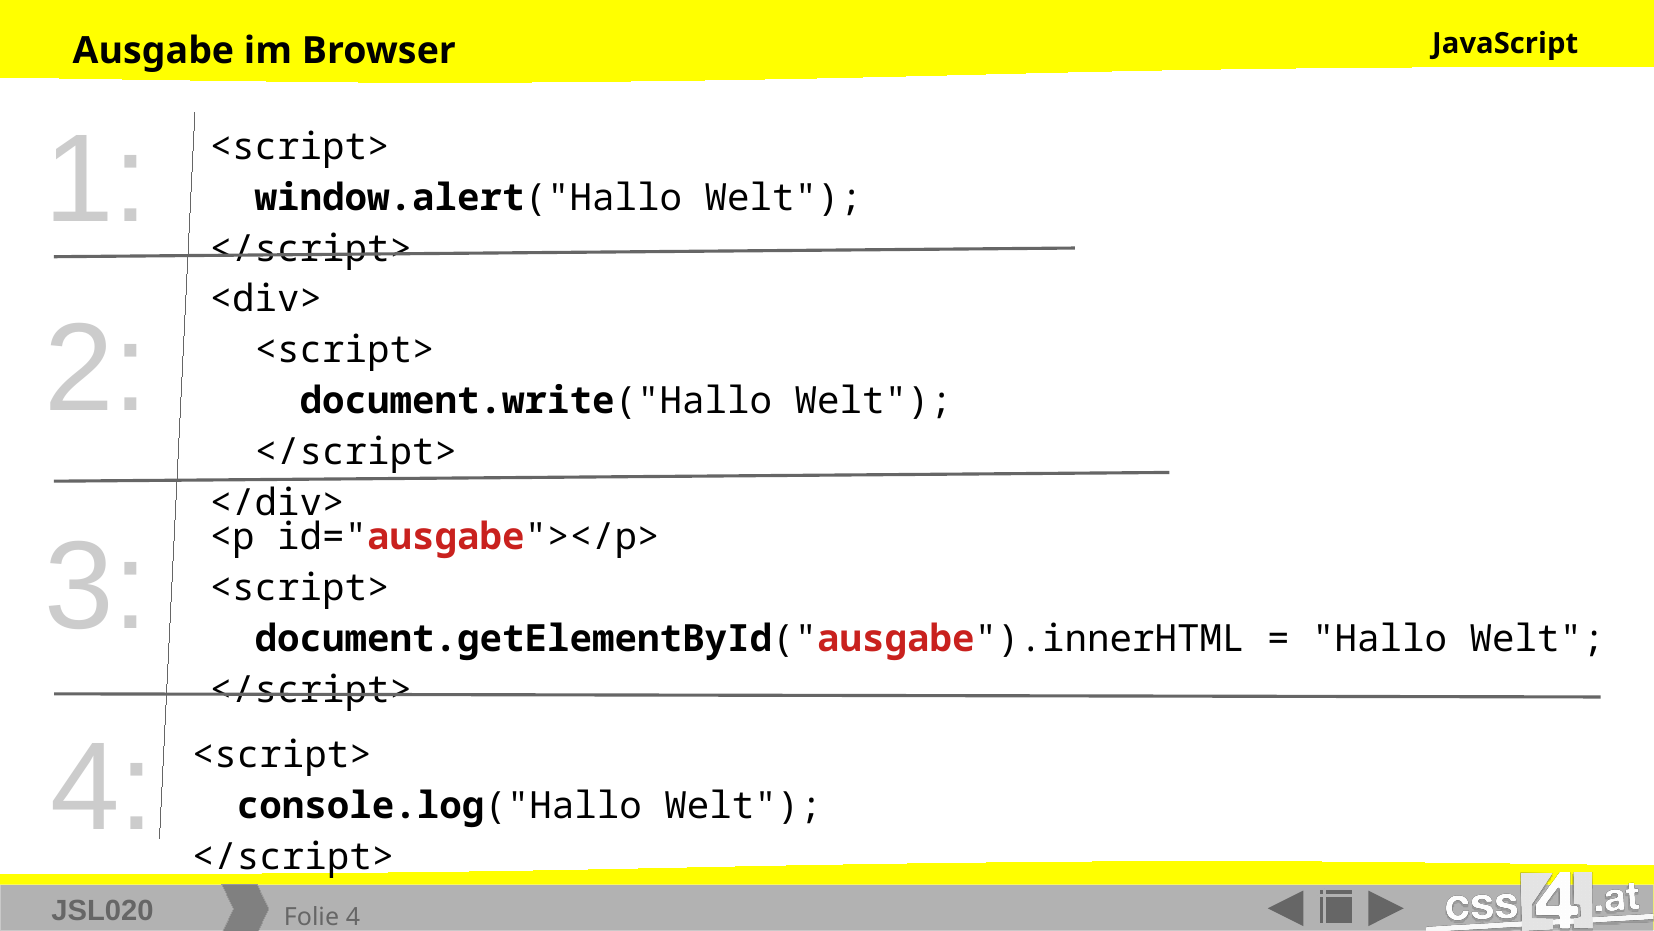

JavaScript
Ausgabe im Browser
1:
<script>
 window.alert("Hallo Welt");
</script>
<div>
 <script>
 document.write("Hallo Welt");
 </script>
</div>
2:
<p id="ausgabe"></p>
<script>
 document.getElementById("ausgabe").innerHTML = "Hallo Welt";
</script>
3:
4:
<script>
 console.log("Hallo Welt");
</script>
JSL020
Folie